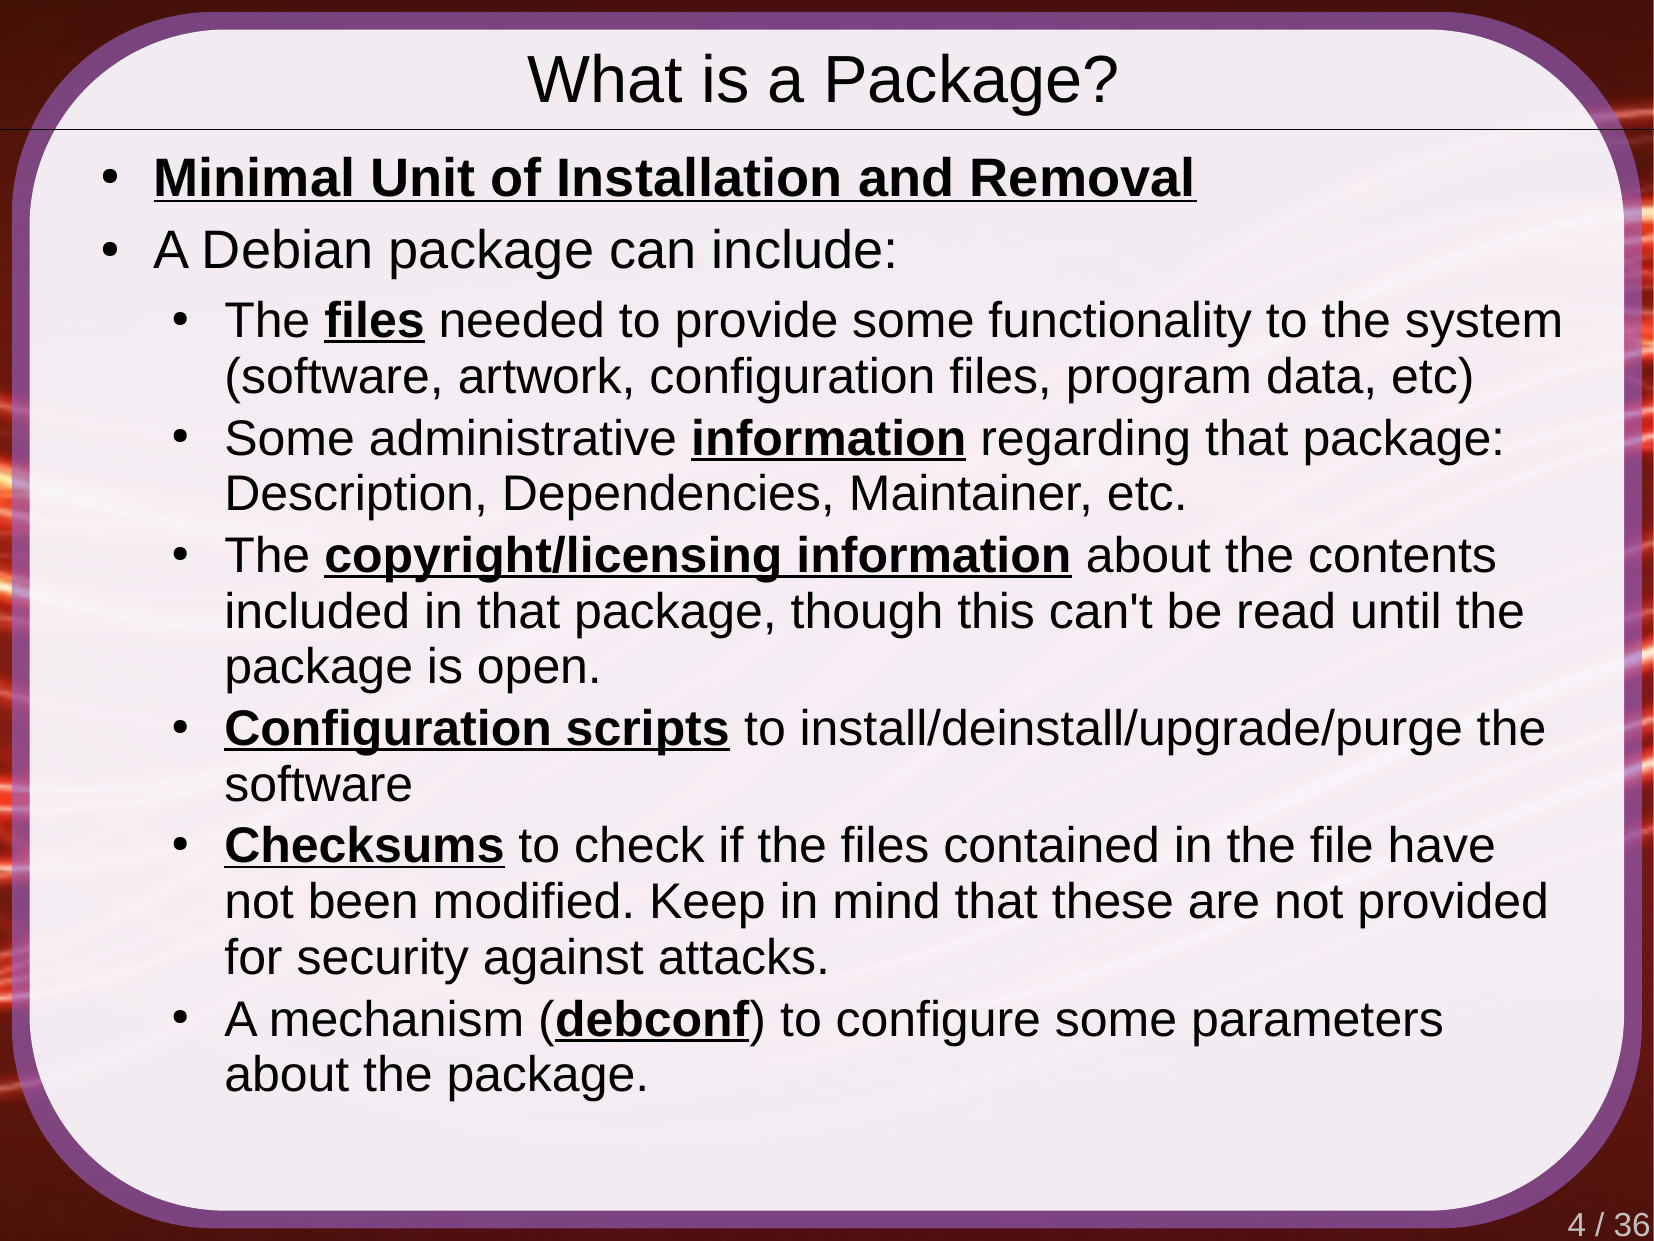

# What is a Package?
Minimal Unit of Installation and Removal
A Debian package can include:
The files needed to provide some functionality to the system (software, artwork, configuration files, program data, etc)
Some administrative information regarding that package: Description, Dependencies, Maintainer, etc.
The copyright/licensing information about the contents included in that package, though this can't be read until the package is open.
Configuration scripts to install/deinstall/upgrade/purge the software
Checksums to check if the files contained in the file have not been modified. Keep in mind that these are not provided for security against attacks.
A mechanism (debconf) to configure some parameters about the package.